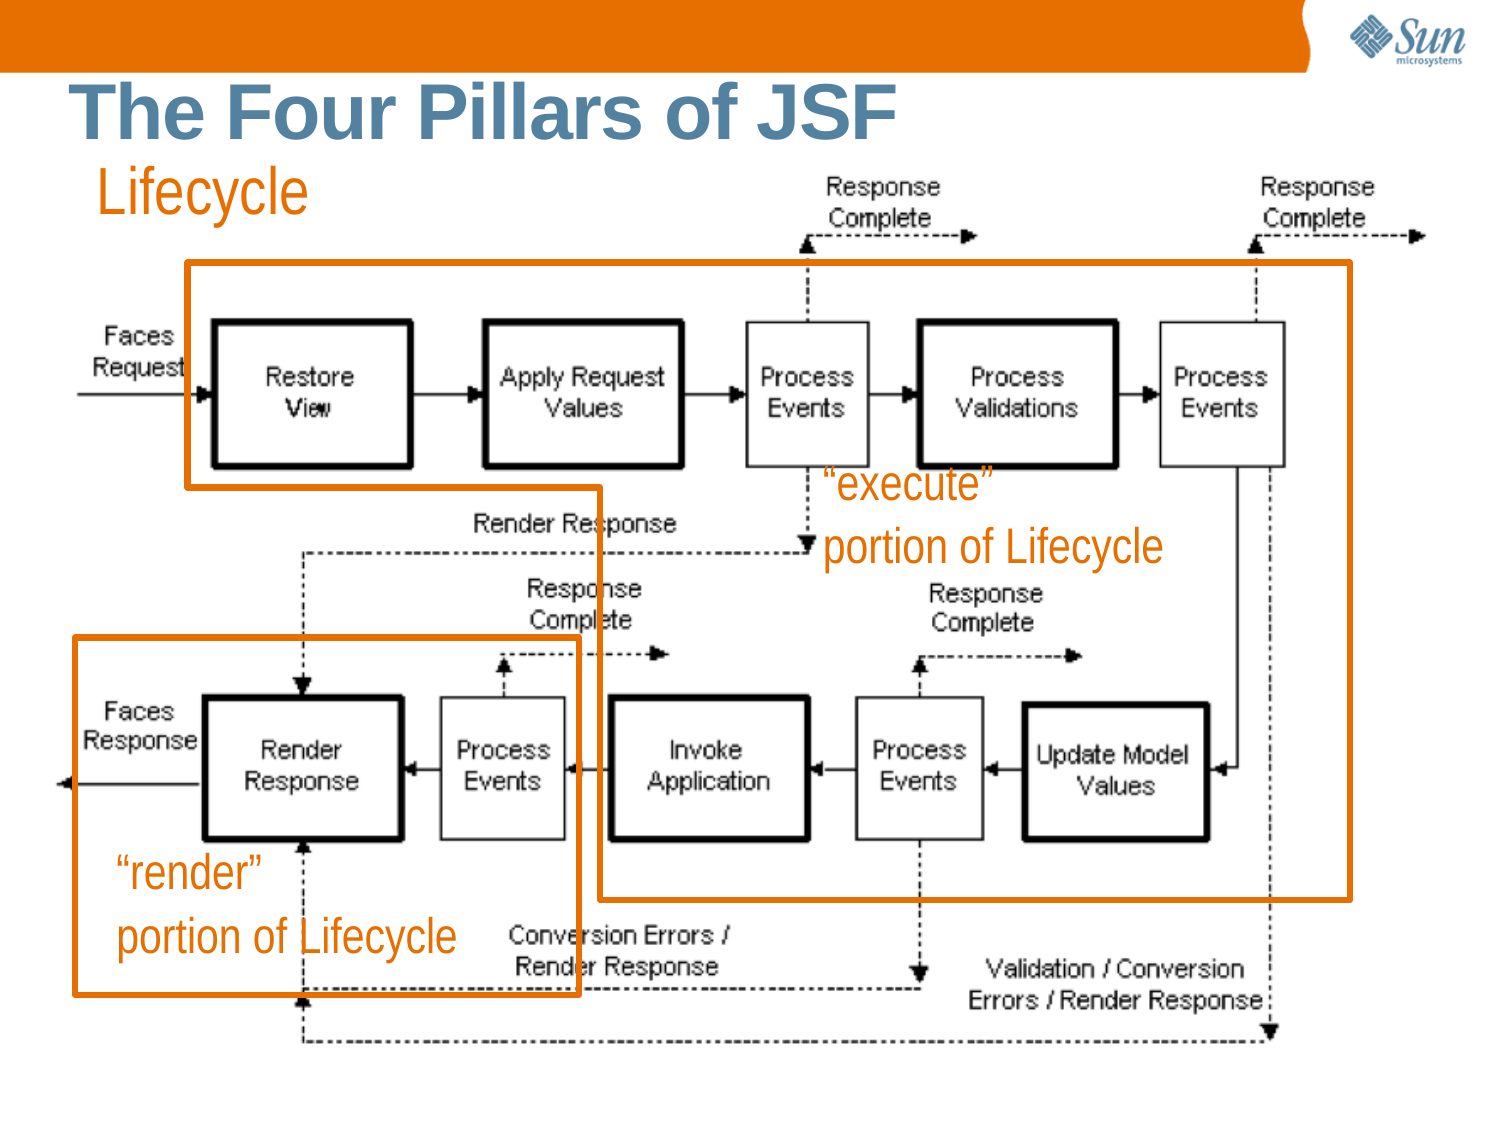

The Four Pillars of JSF
Lifecycle
#
“execute”
portion of Lifecycle
“render”
portion of Lifecycle
41